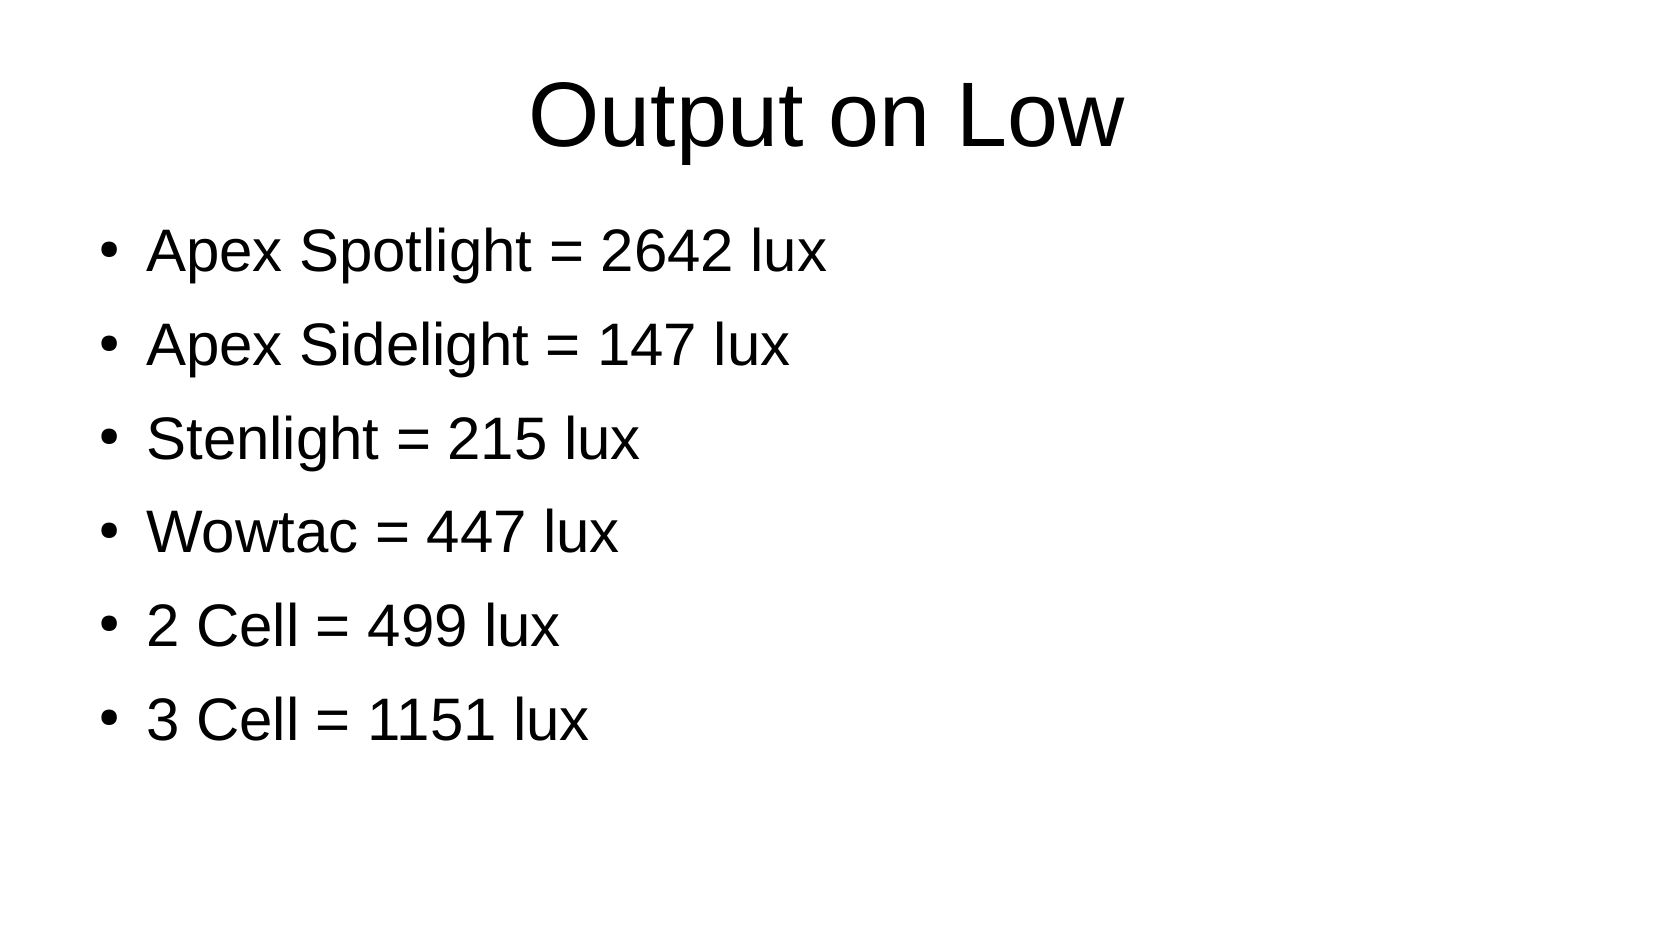

# Output on Low
Apex Spotlight = 2642 lux
Apex Sidelight = 147 lux
Stenlight = 215 lux
Wowtac = 447 lux
2 Cell = 499 lux
3 Cell = 1151 lux